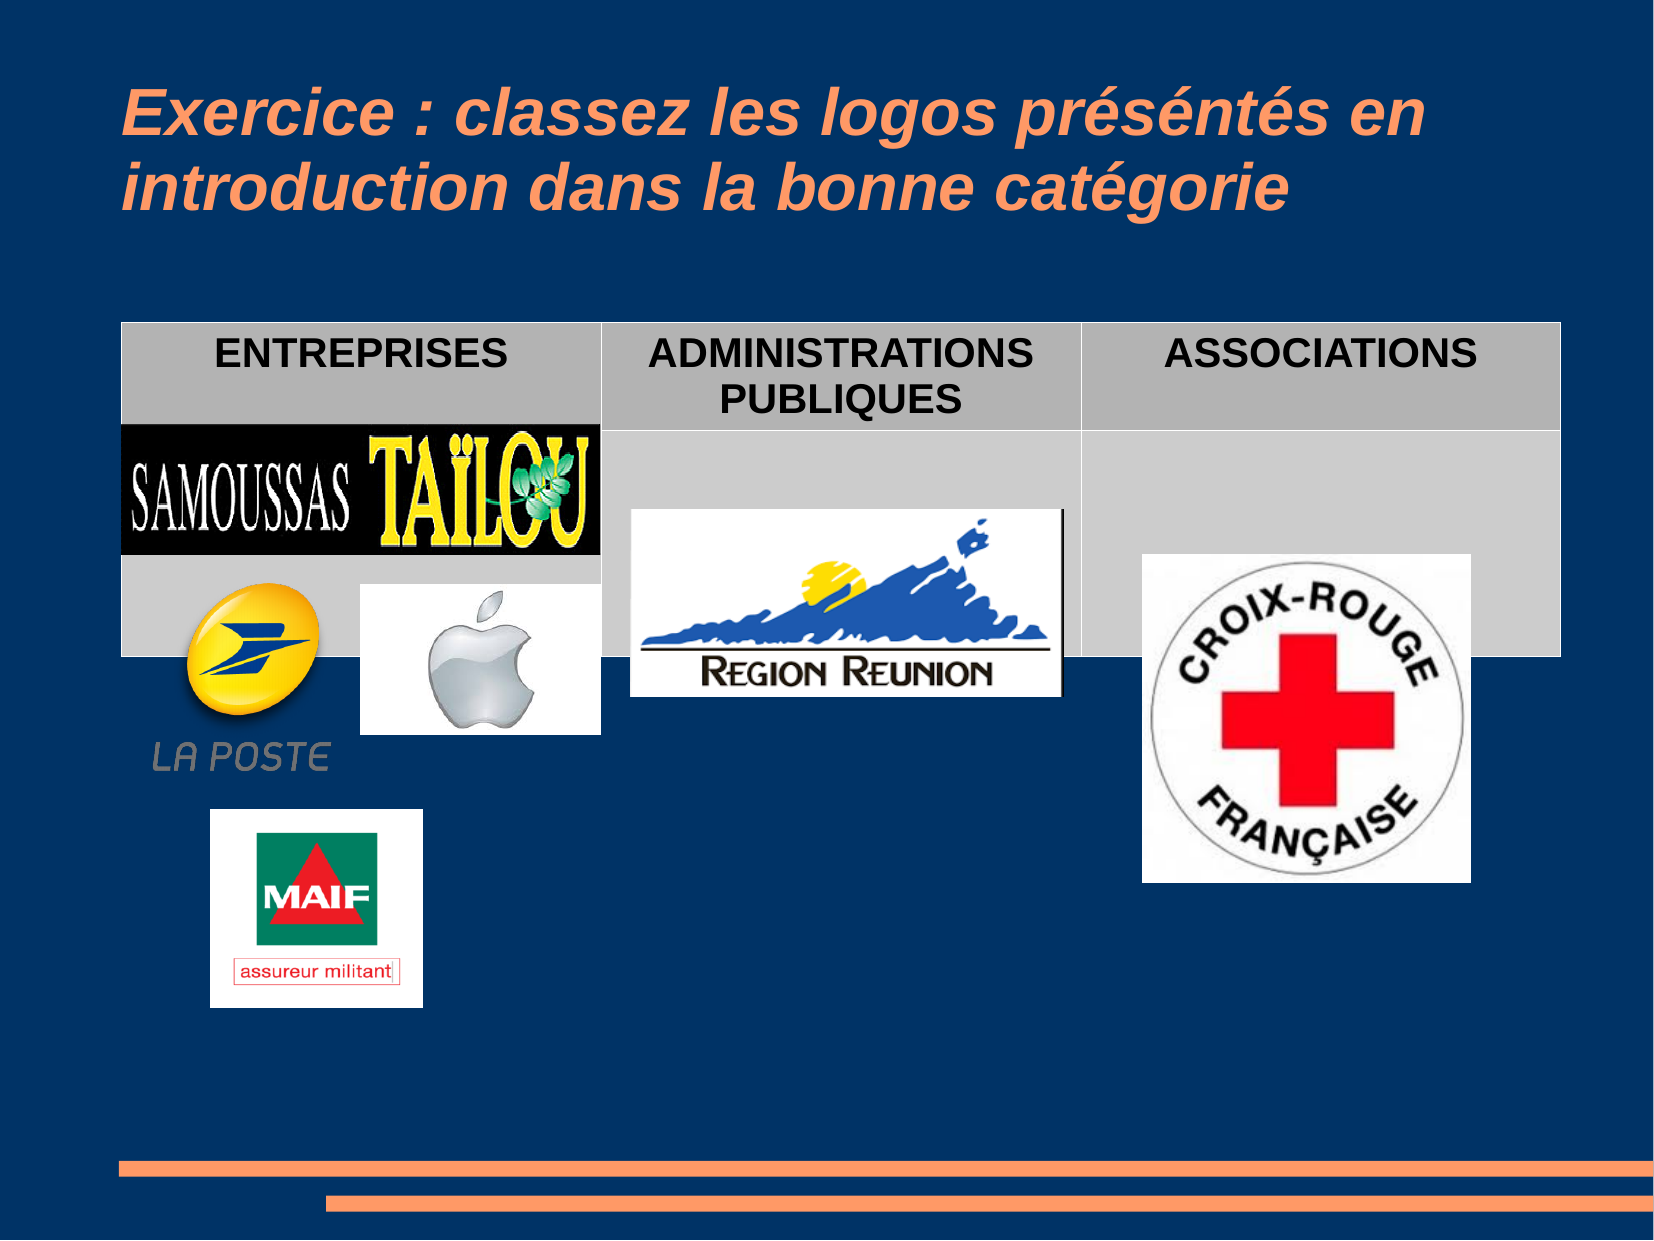

# Exercice : classez les logos préséntés en introduction dans la bonne catégorie
| ENTREPRISES | ADMINISTRATIONS PUBLIQUES | ASSOCIATIONS |
| --- | --- | --- |
| | | |